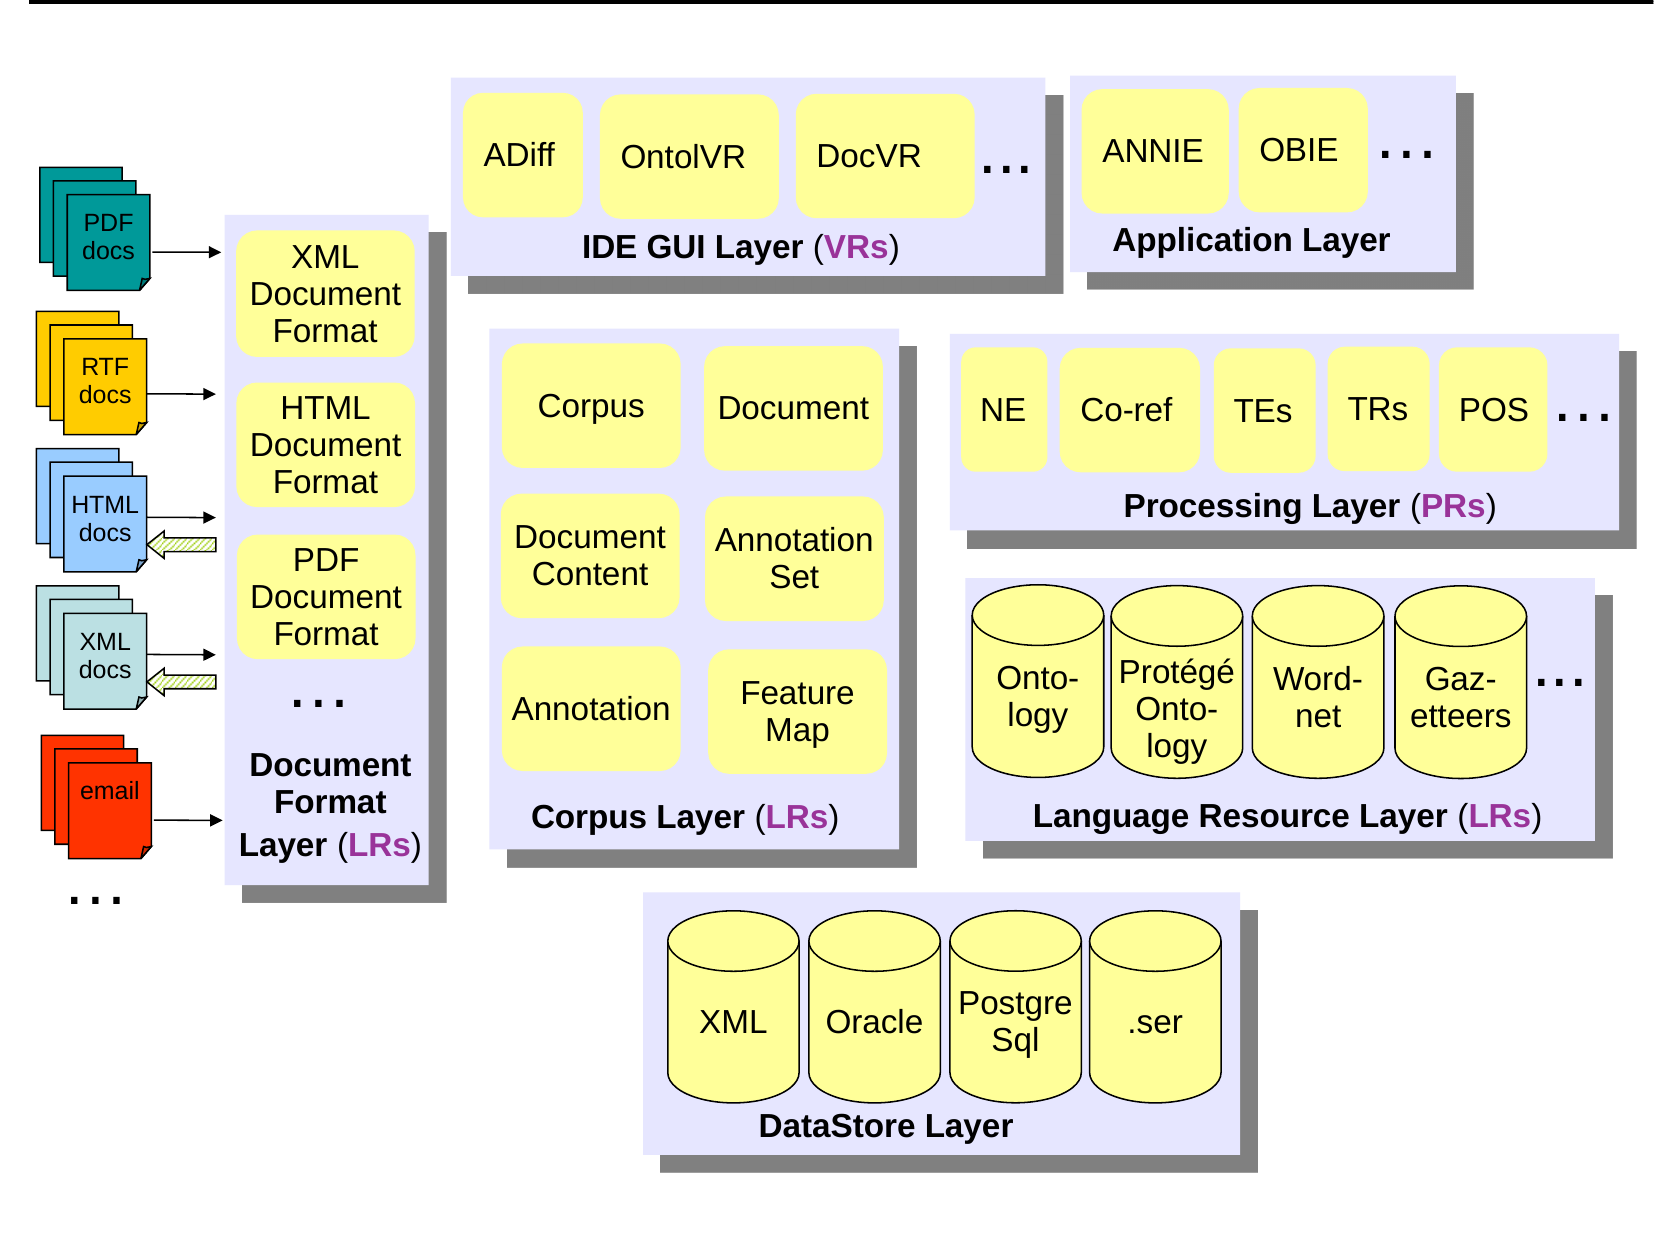

OBIE
ANNIE
…
ADiff
DocVR
OntolVR
...
PDF
docs
Application Layer
IDE GUI Layer (VRs)‏
XML
Document
Format
RTF
docs
Corpus
Document
TRs
NE
POS
Co-ref
TEs
…
HTML
Document
Format
HTML
docs
Processing Layer (PRs)‏
Document
Content
Annotation
Set
PDF
Document
Format
Onto-
logy
Protégé
Onto-
logy
Word-
net
XML
docs
Gaz-
etteers
...
…
Annotation
Feature
Map
email
Document
Format
Layer (LRs)‏
Language Resource Layer (LRs)‏
Corpus Layer (LRs)‏
…
XML
Oracle
Postgre
Sql
.ser
DataStore Layer